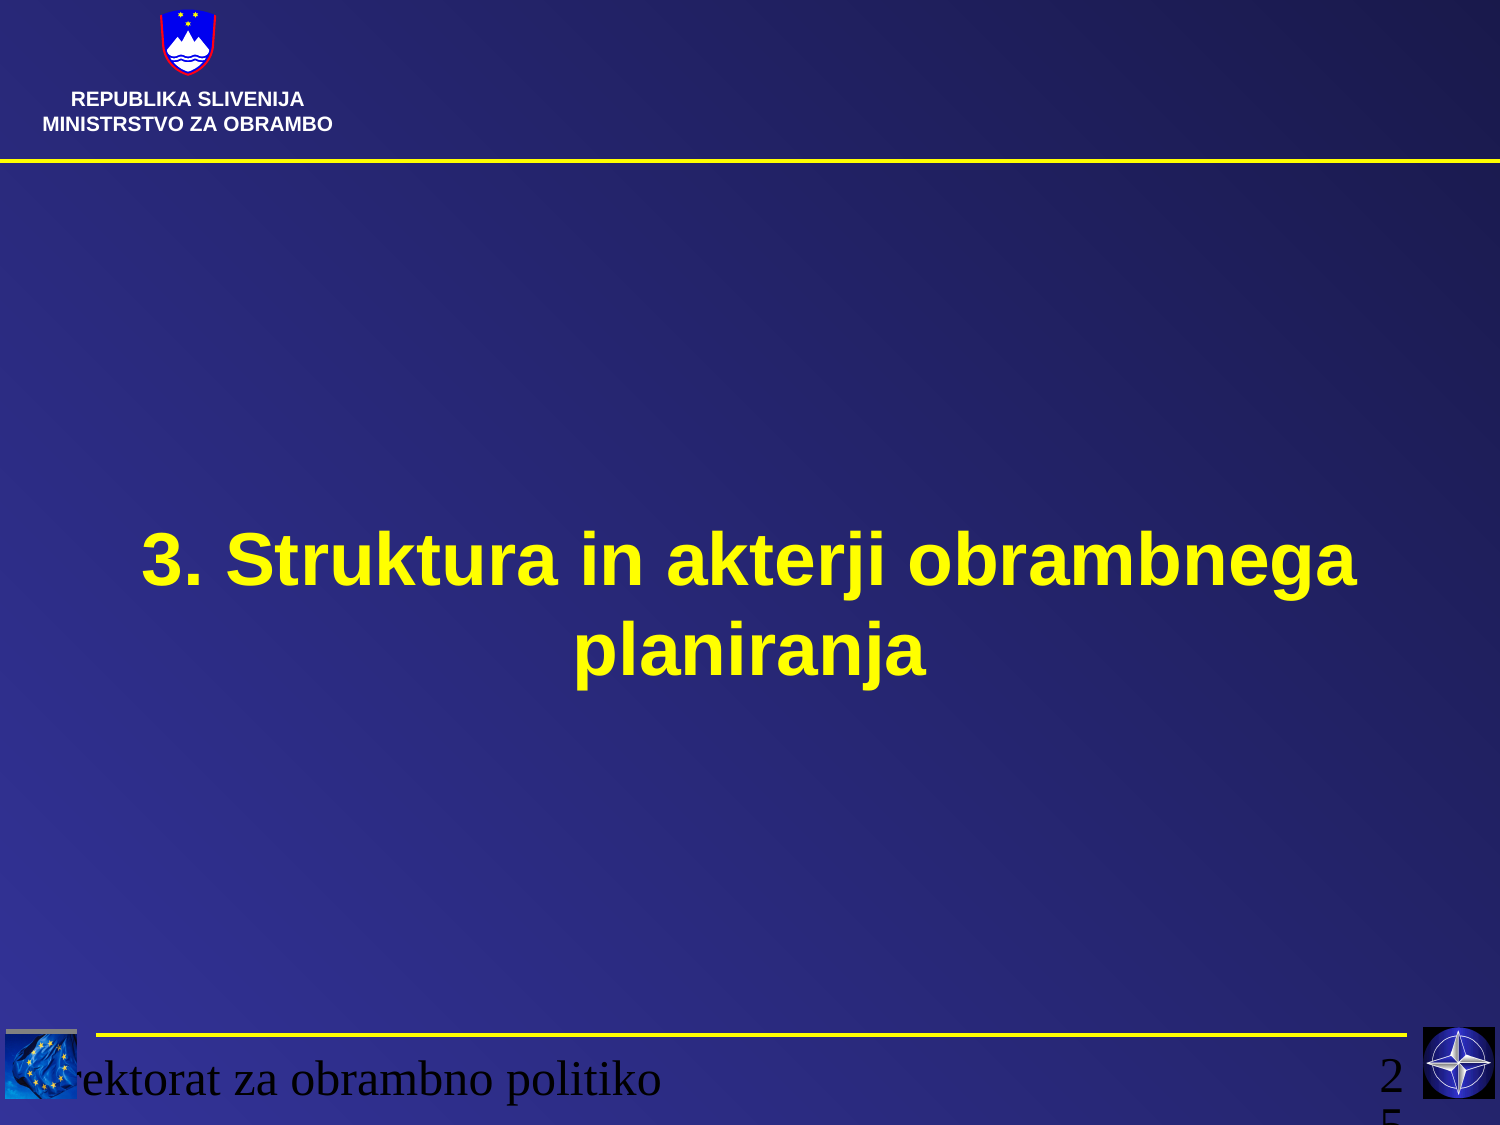

# 3. Struktura in akterji obrambnega planiranja
25
Direktorat za obrambno politiko